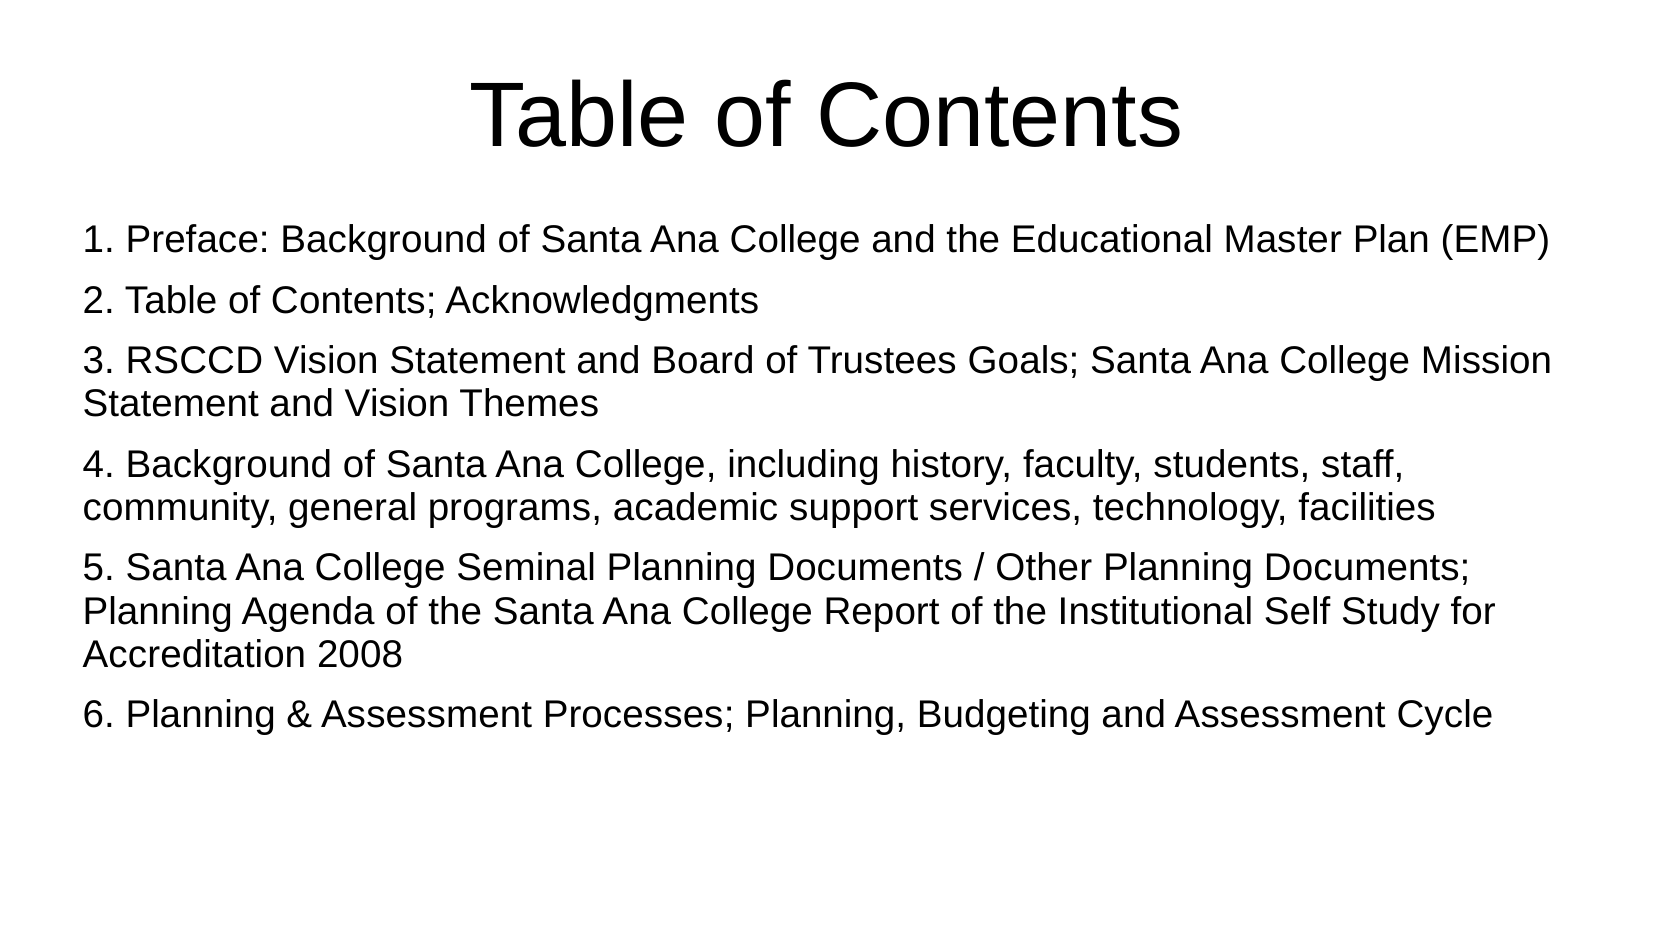

# Table of Contents
1. Preface: Background of Santa Ana College and the Educational Master Plan (EMP)
2. Table of Contents; Acknowledgments
3. RSCCD Vision Statement and Board of Trustees Goals; Santa Ana College Mission Statement and Vision Themes
4. Background of Santa Ana College, including history, faculty, students, staff, community, general programs, academic support services, technology, facilities
5. Santa Ana College Seminal Planning Documents / Other Planning Documents; Planning Agenda of the Santa Ana College Report of the Institutional Self Study for Accreditation 2008
6. Planning & Assessment Processes; Planning, Budgeting and Assessment Cycle